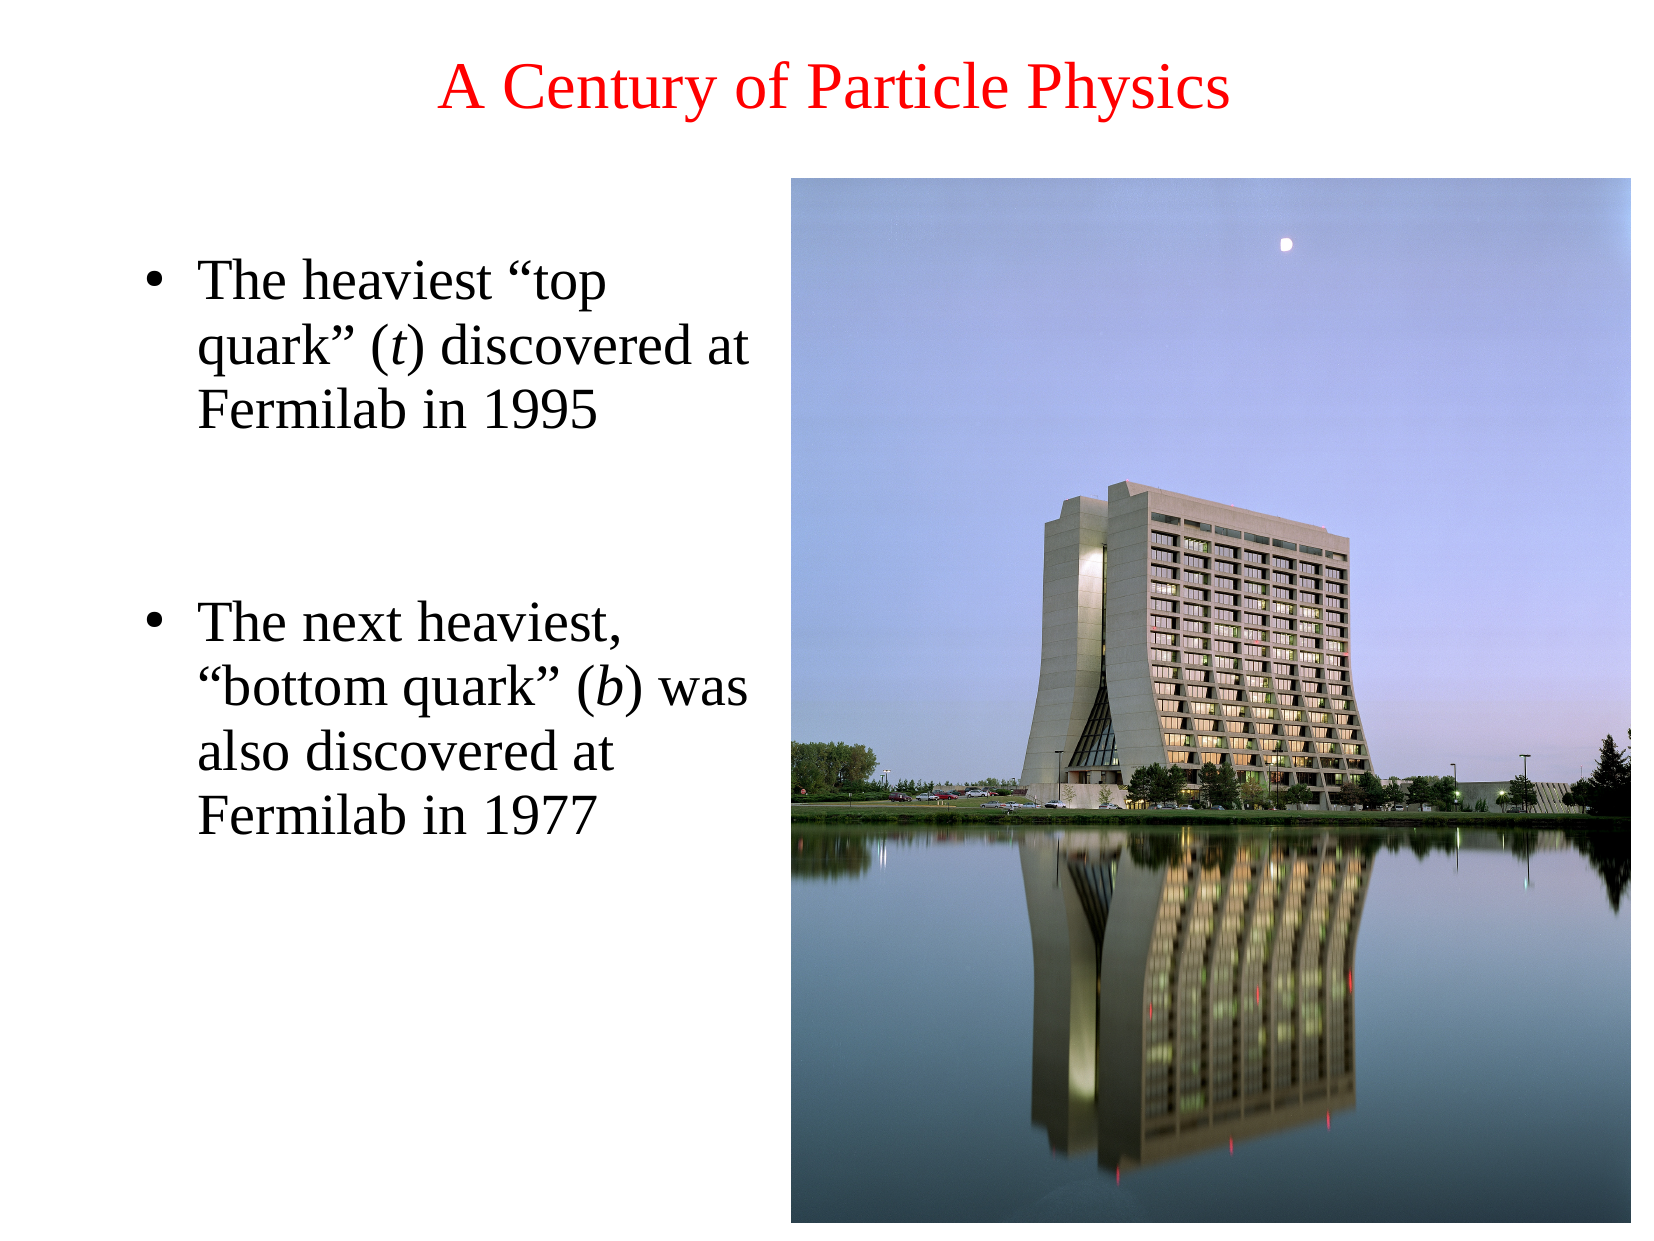

# A Century of Particle Physics
The heaviest “top quark” (t) discovered at Fermilab in 1995
The next heaviest, “bottom quark” (b) was also discovered at Fermilab in 1977